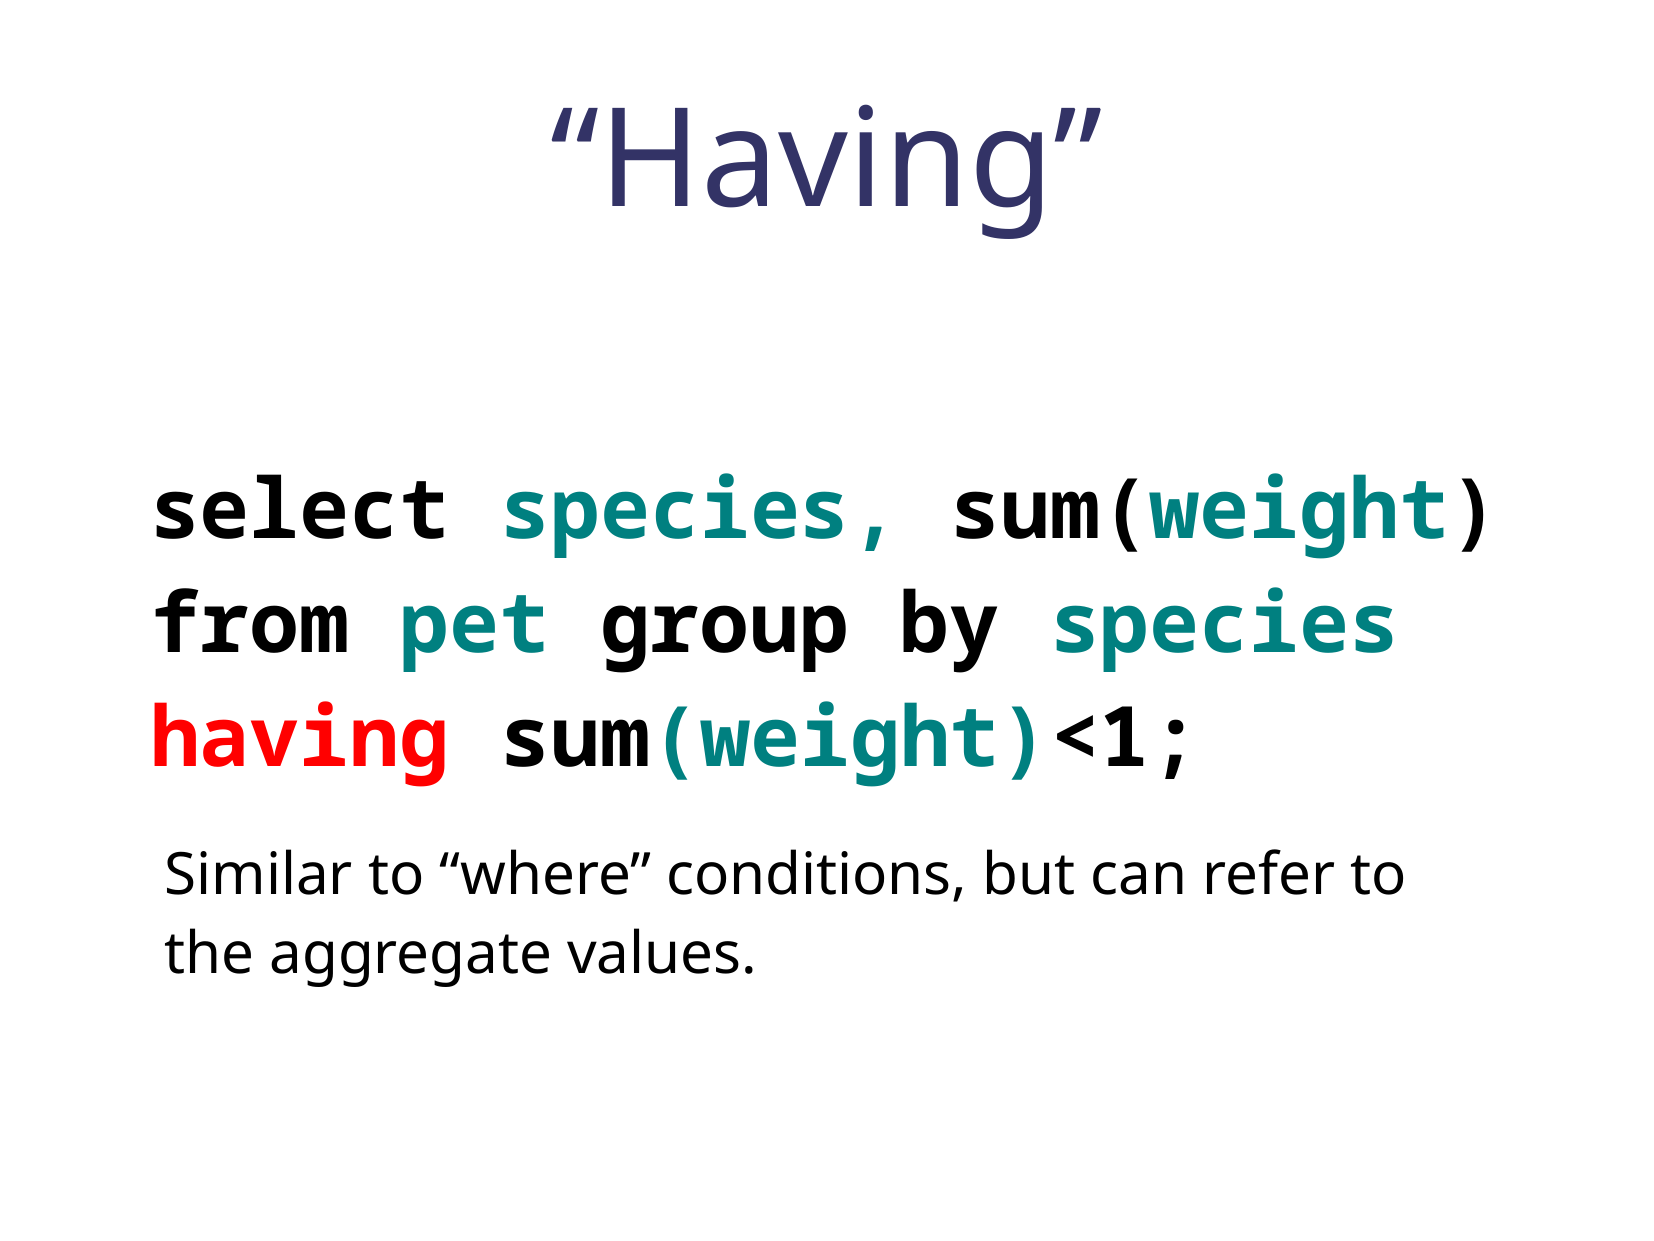

# “Having”
select species, sum(weight) from pet group by species
having sum(weight)<1;
Similar to “where” conditions, but can refer to the aggregate values.